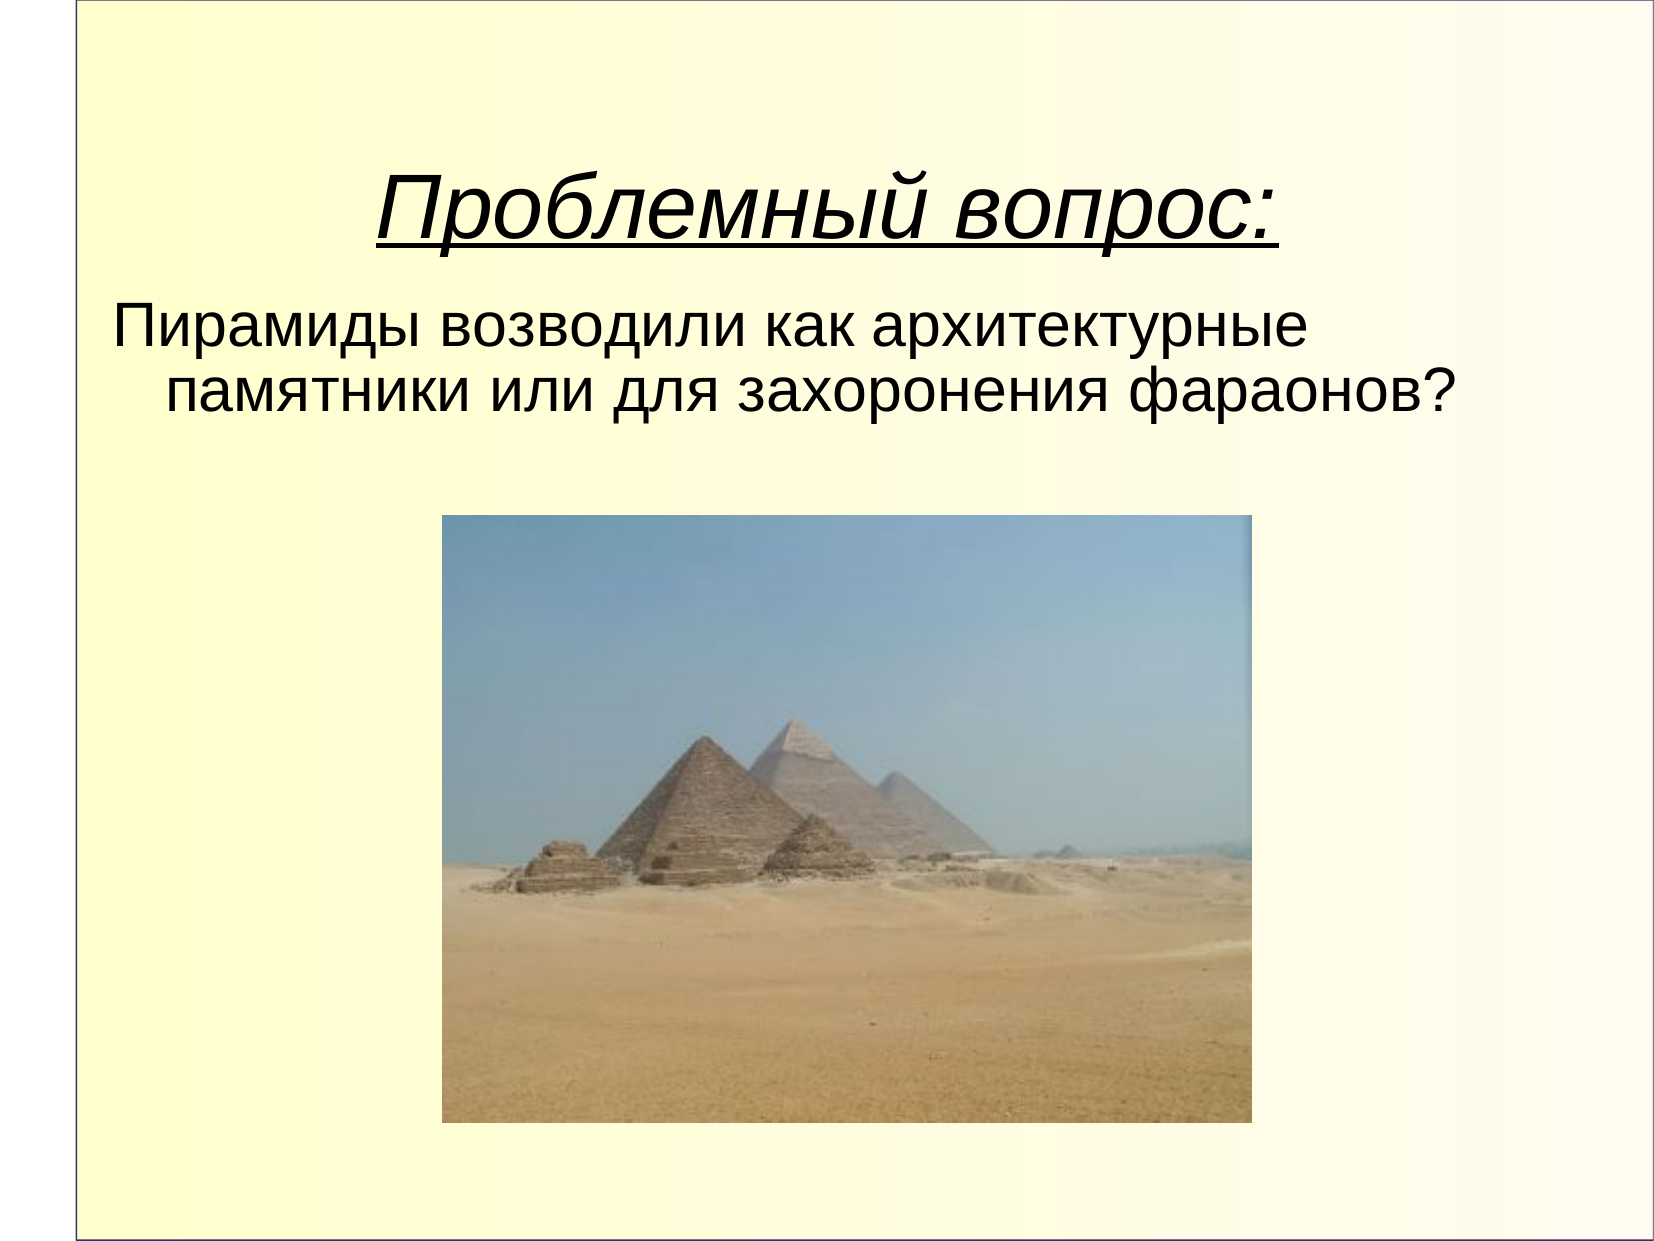

# Проблемный вопрос:
Пирамиды возводили как архитектурные памятники или для захоронения фараонов?